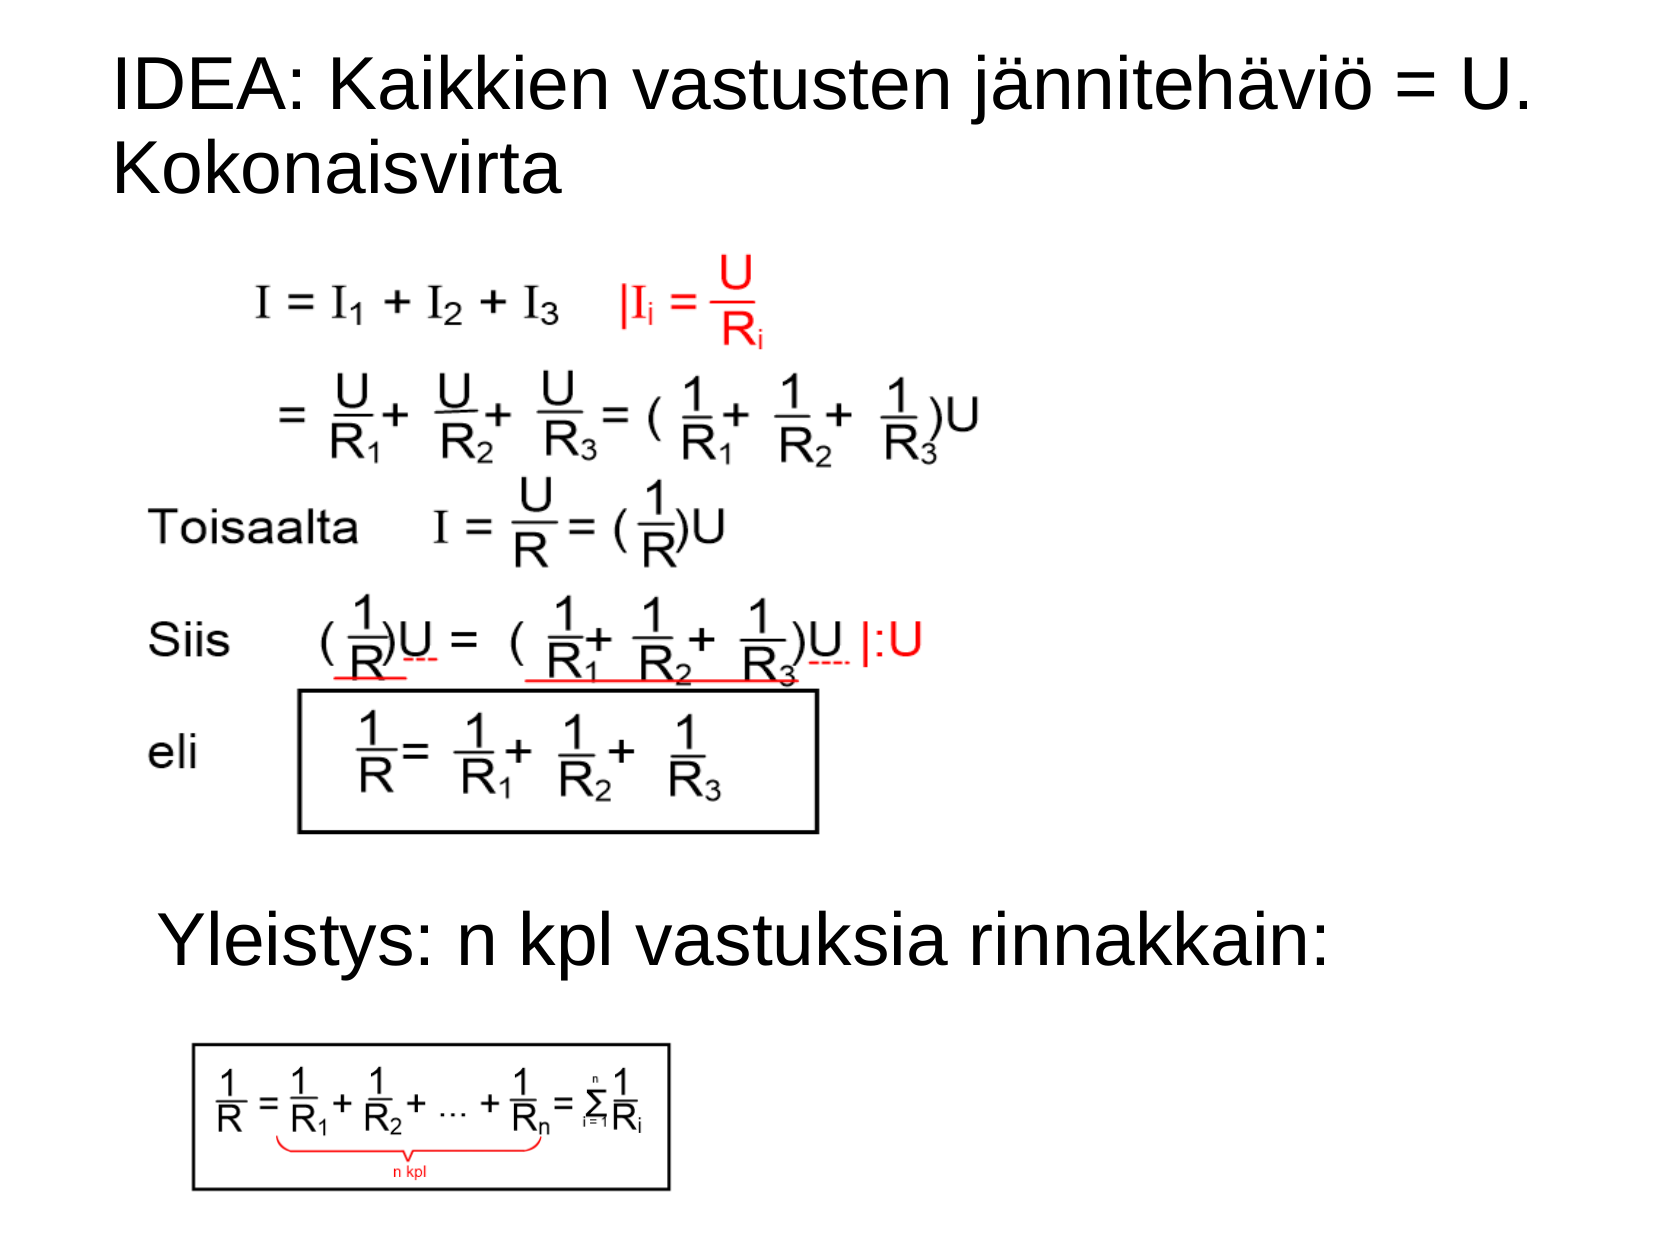

IDEA: Kaikkien vastusten jännitehäviö = U.
Kokonaisvirta
Yleistys: n kpl vastuksia rinnakkain: